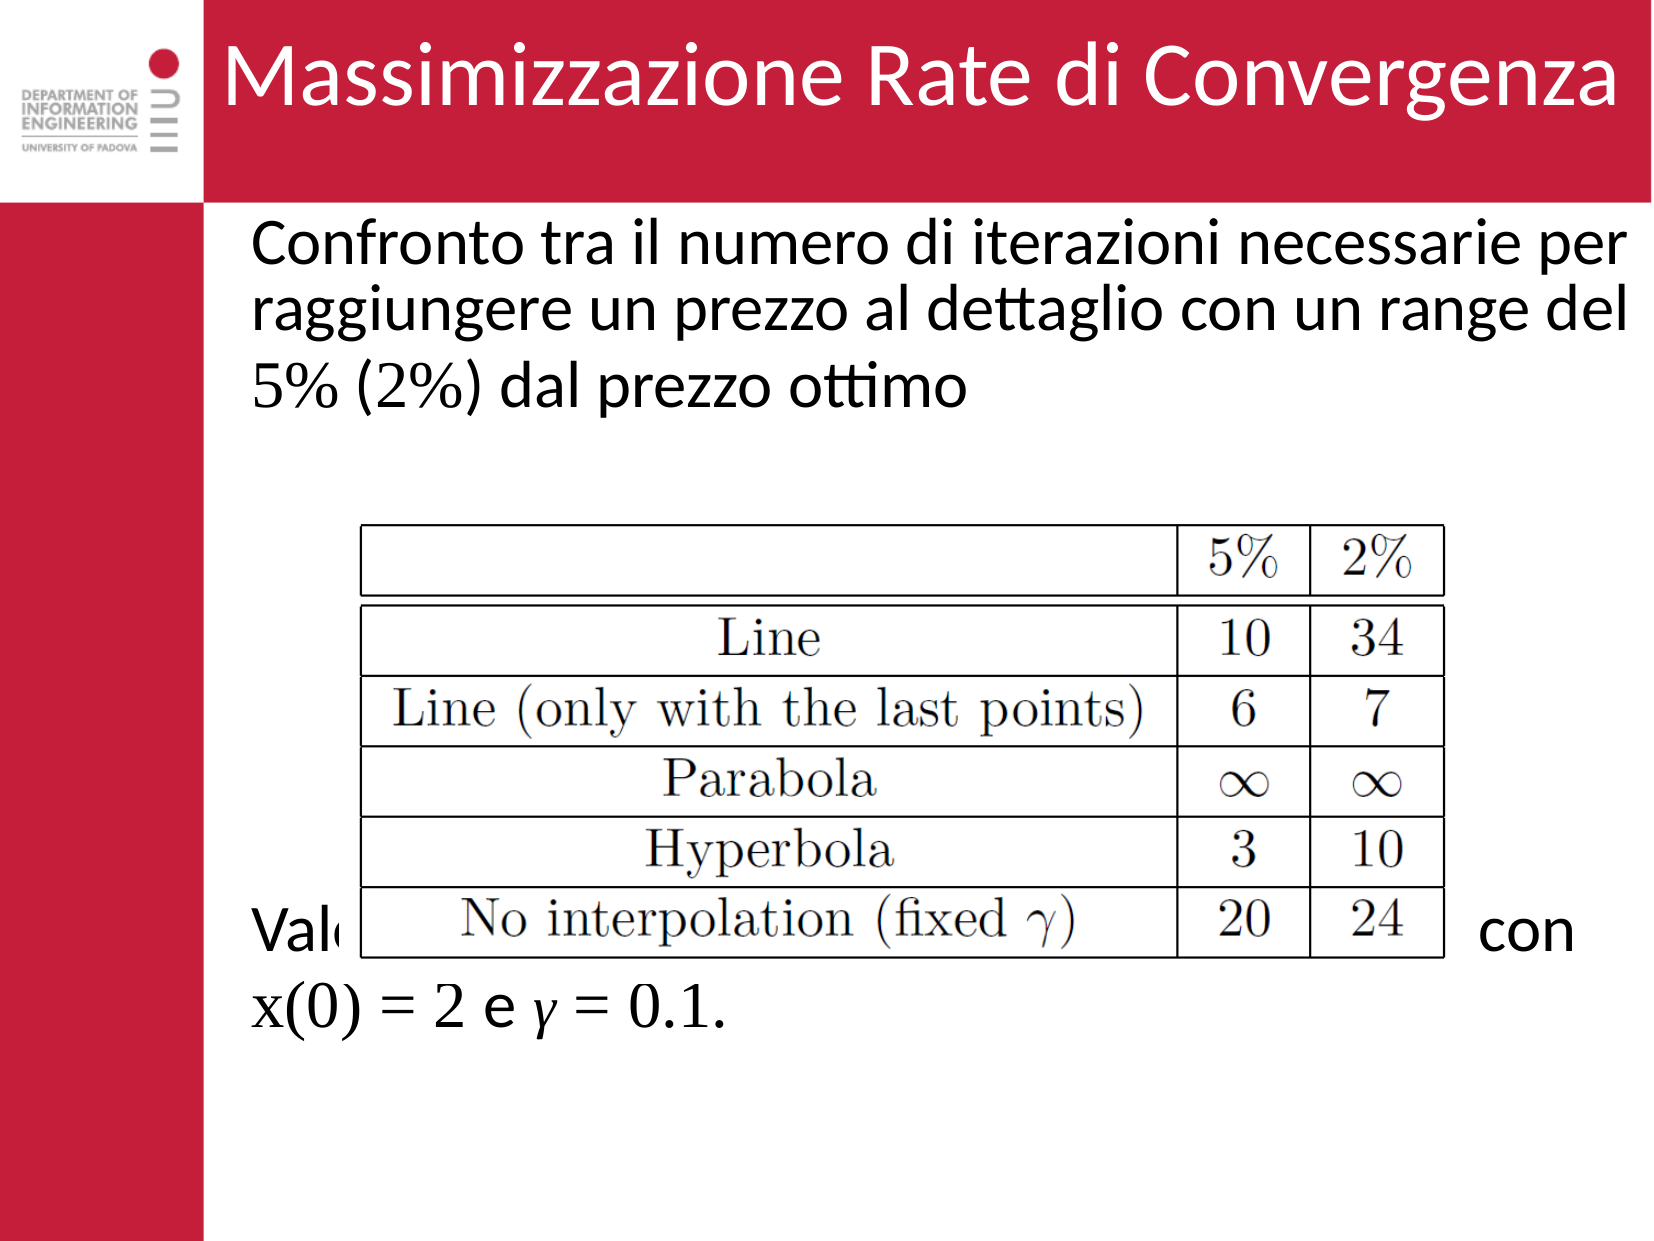

Massimizzazione Rate di Convergenza
Confronto tra il numero di iterazioni necessarie per raggiungere un prezzo al dettaglio con un range del 5% (2%) dal prezzo ottimo
Valori per v(x) = 40 log(5x+1) e c(x) = 0.5 x2 con
x(0) = 2 e γ = 0.1.